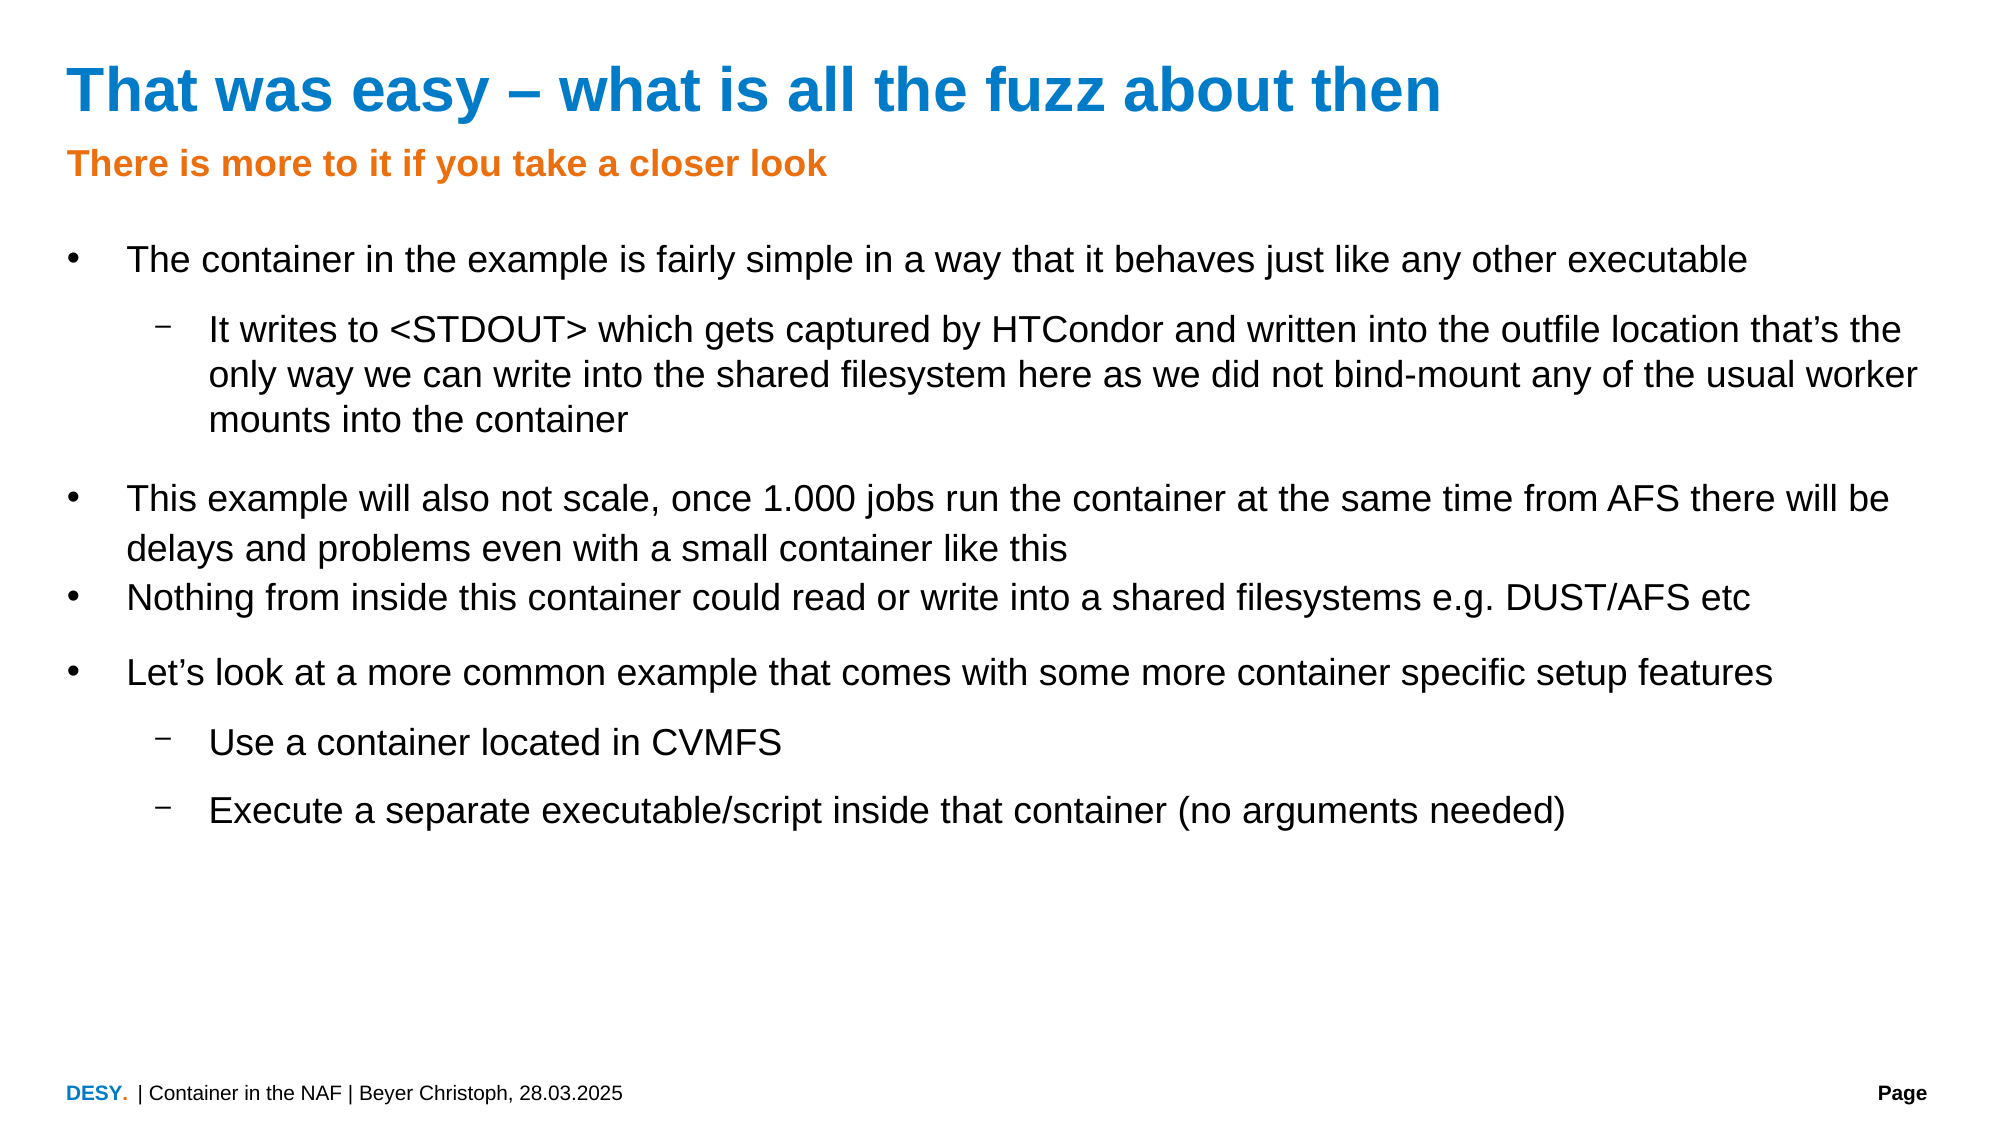

# That was easy – what is all the fuzz about then
There is more to it if you take a closer look
The container in the example is fairly simple in a way that it behaves just like any other executable
It writes to <STDOUT> which gets captured by HTCondor and written into the outfile location that’s the only way we can write into the shared filesystem here as we did not bind-mount any of the usual worker mounts into the container
This example will also not scale, once 1.000 jobs run the container at the same time from AFS there will be delays and problems even with a small container like this
Nothing from inside this container could read or write into a shared filesystems e.g. DUST/AFS etc
Let’s look at a more common example that comes with some more container specific setup features
Use a container located in CVMFS
Execute a separate executable/script inside that container (no arguments needed)
| Container in the NAF | Beyer Christoph, 28.03.2025